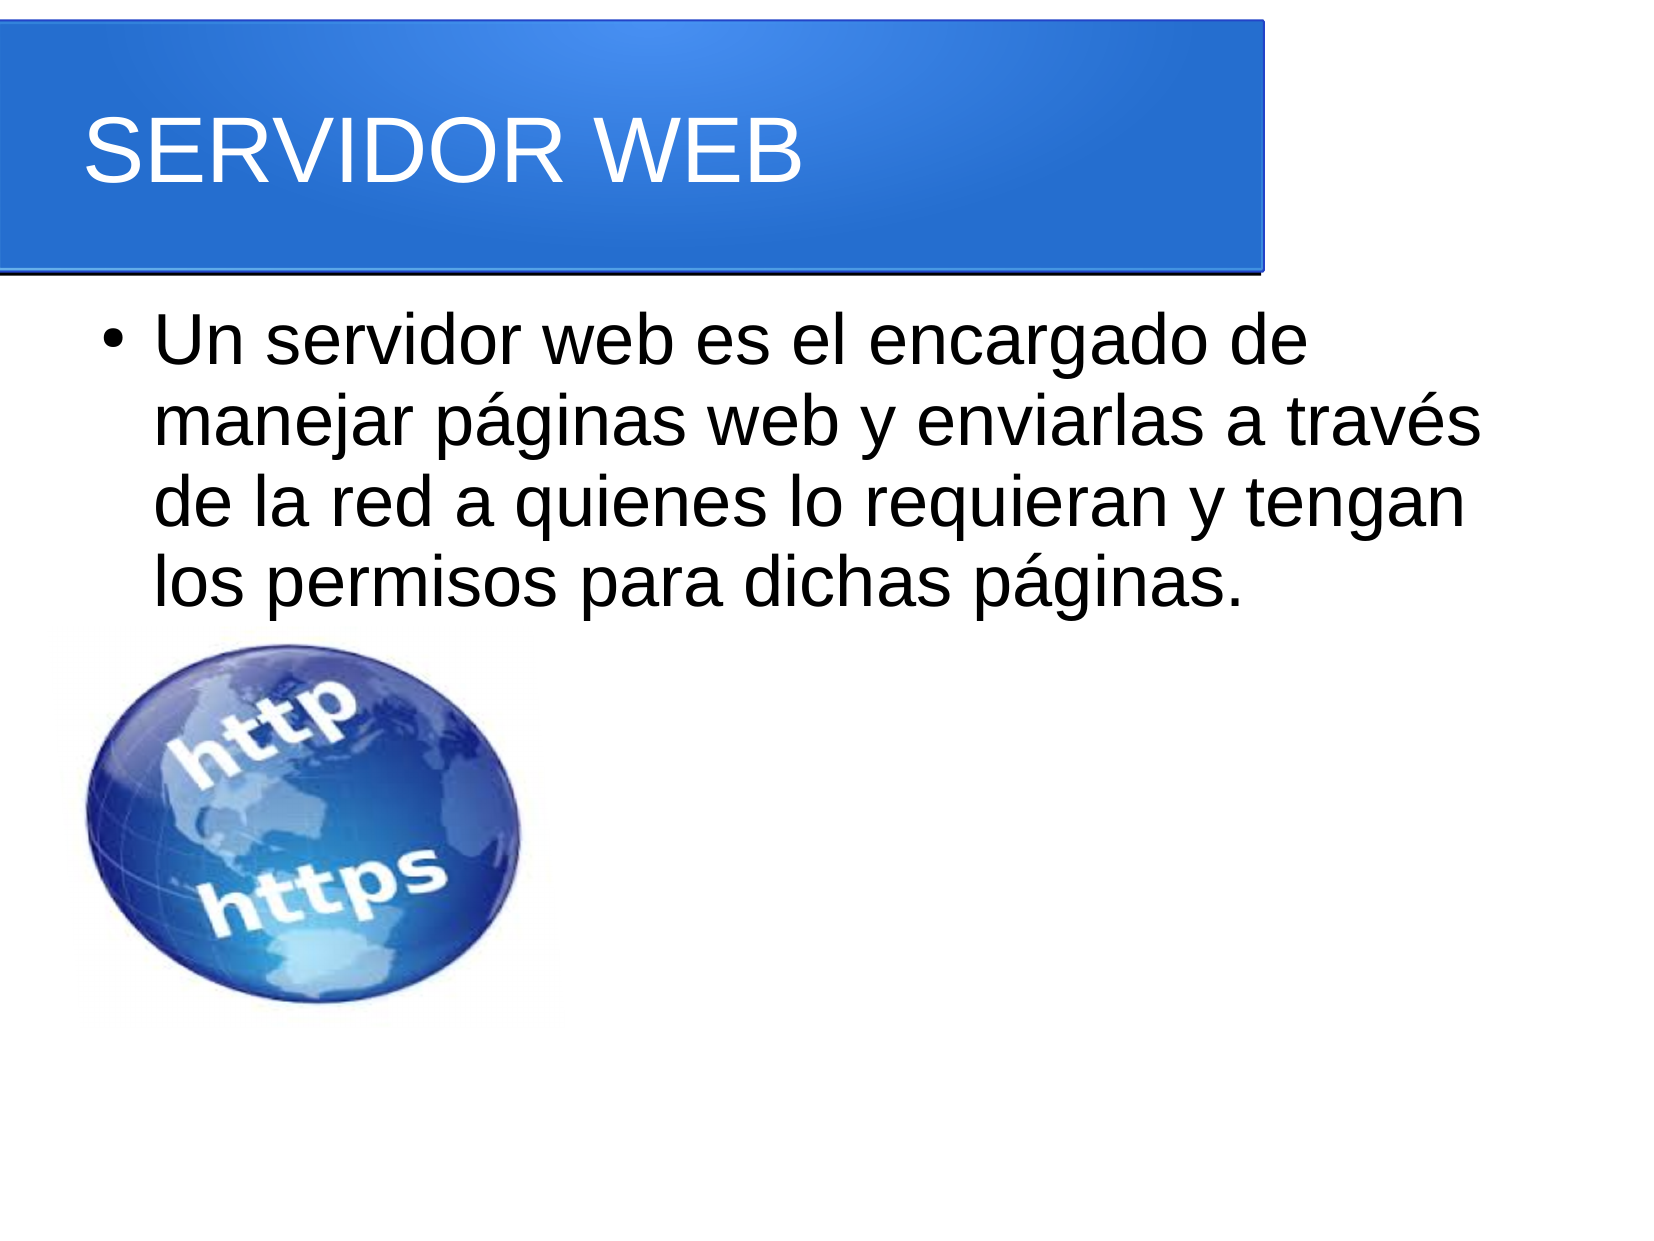

# SERVIDOR WEB
Un servidor web es el encargado de manejar páginas web y enviarlas a través de la red a quienes lo requieran y tengan los permisos para dichas páginas.